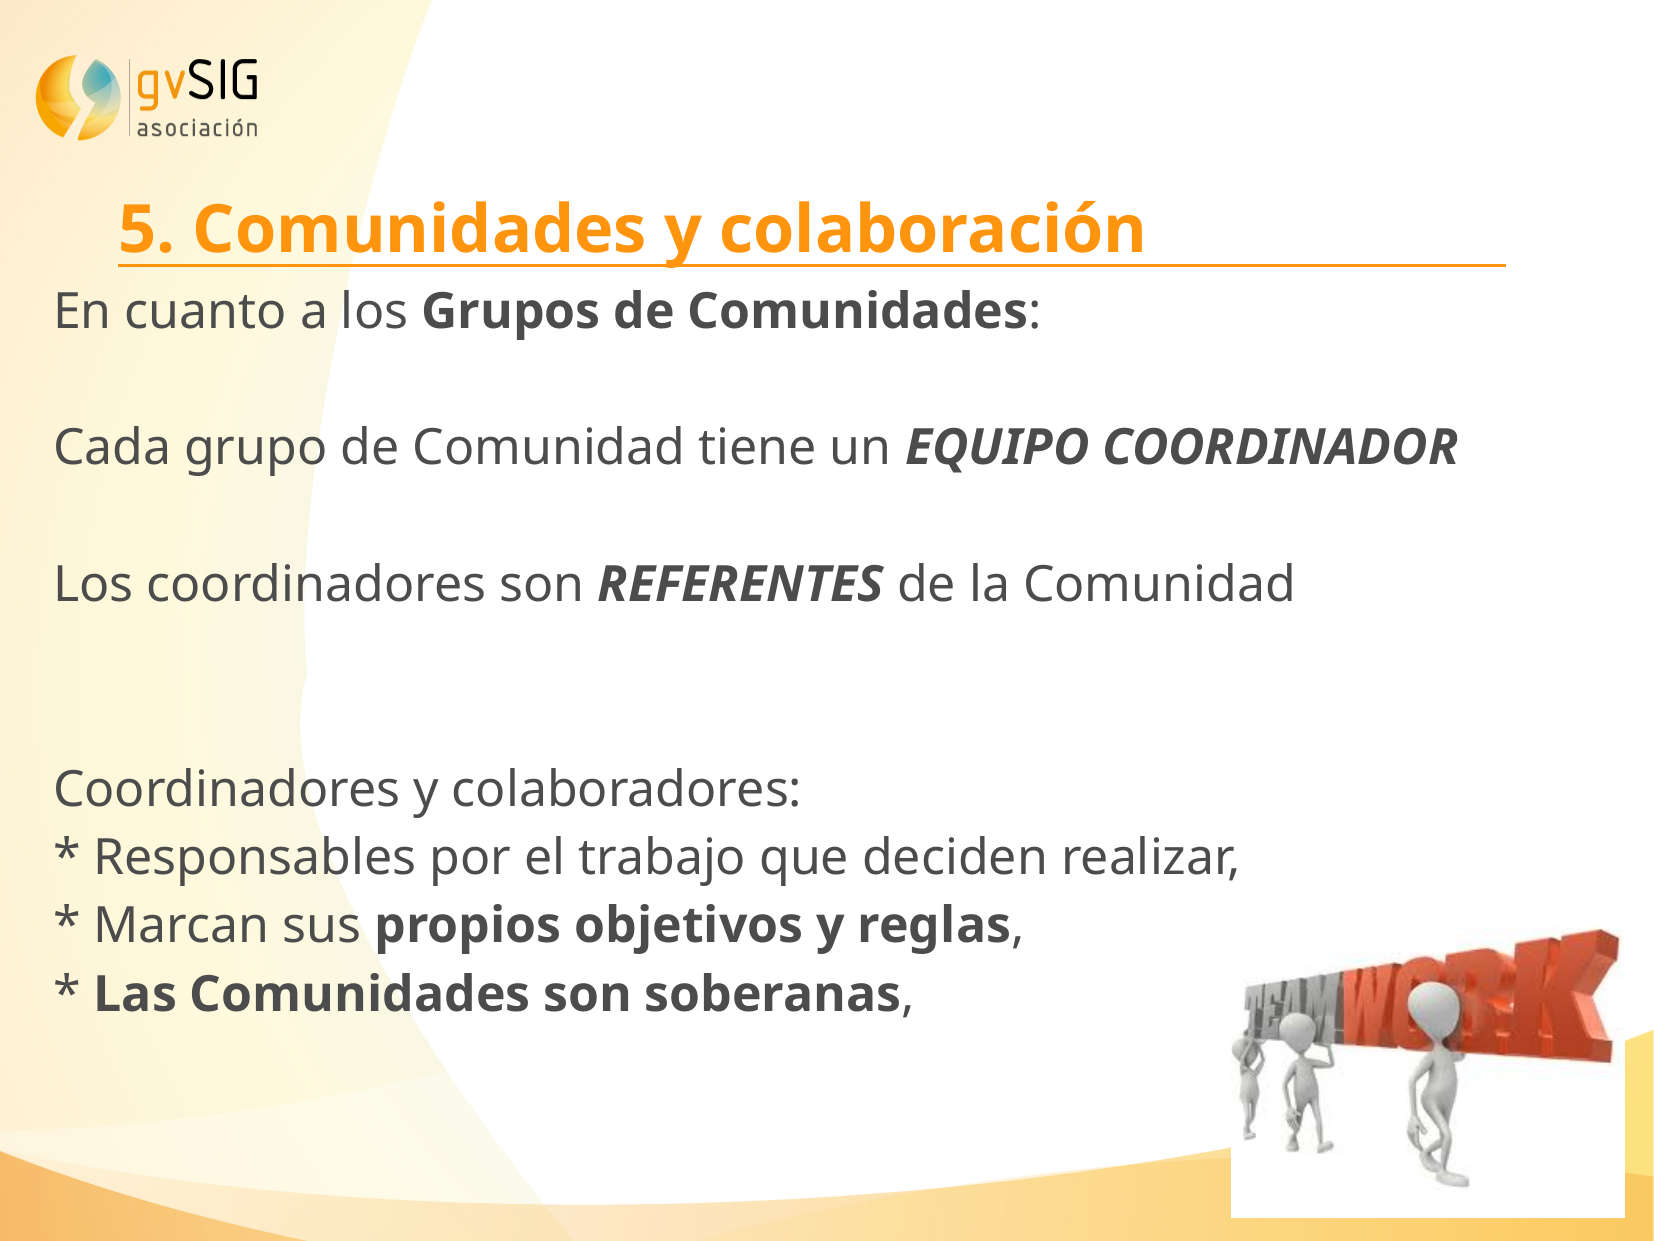

5. Comunidades y colaboración
# En cuanto a los Grupos de Comunidades: Cada grupo de Comunidad tiene un EQUIPO COORDINADOR Los coordinadores son REFERENTES de la Comunidad Coordinadores y colaboradores: * Responsables por el trabajo que deciden realizar, * Marcan sus propios objetivos y reglas, * Las Comunidades son soberanas,